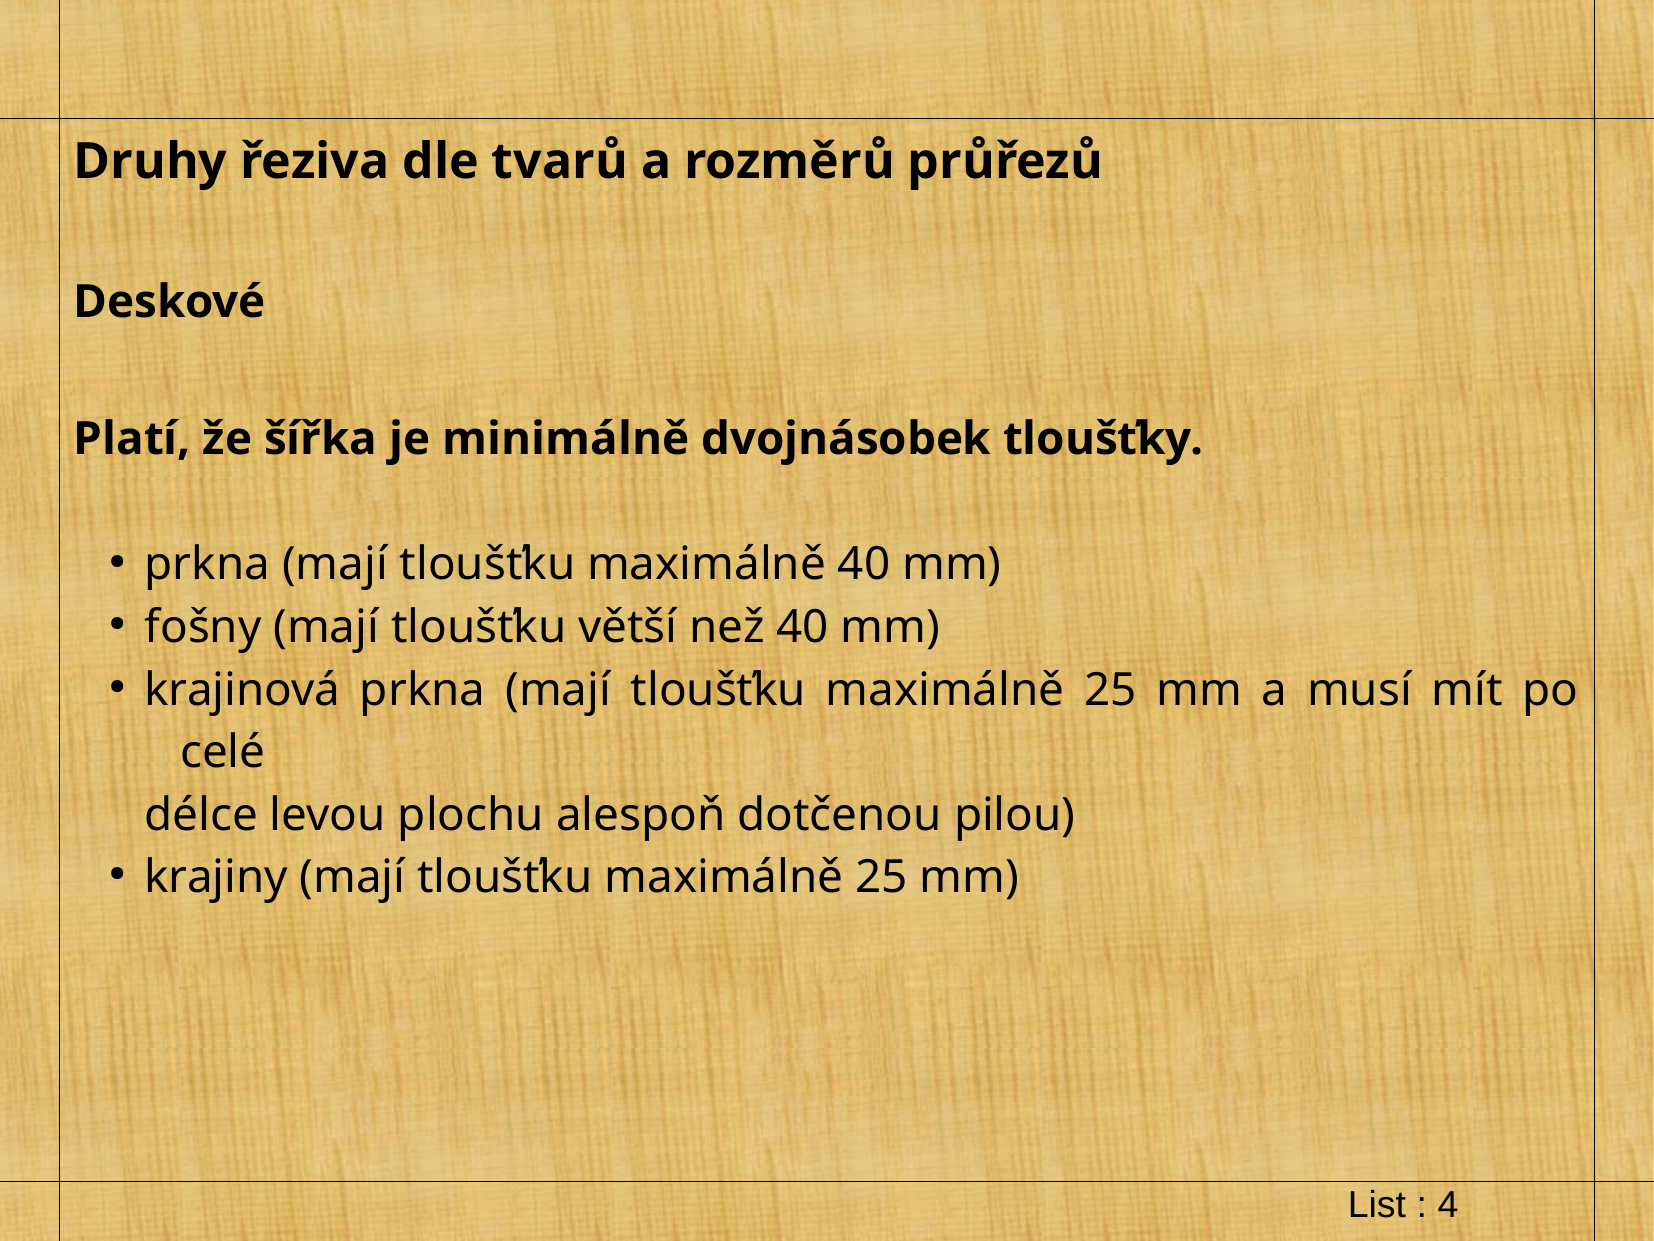

Druhy řeziva dle tvarů a rozměrů průřezů
Deskové
Platí, že šířka je minimálně dvojnásobek tloušťky.
prkna (mají tloušťku maximálně 40 mm)
fošny (mají tloušťku větší než 40 mm)
krajinová prkna (mají tloušťku maximálně 25 mm a musí mít po celé
délce levou plochu alespoň dotčenou pilou)
krajiny (mají tloušťku maximálně 25 mm)
List :